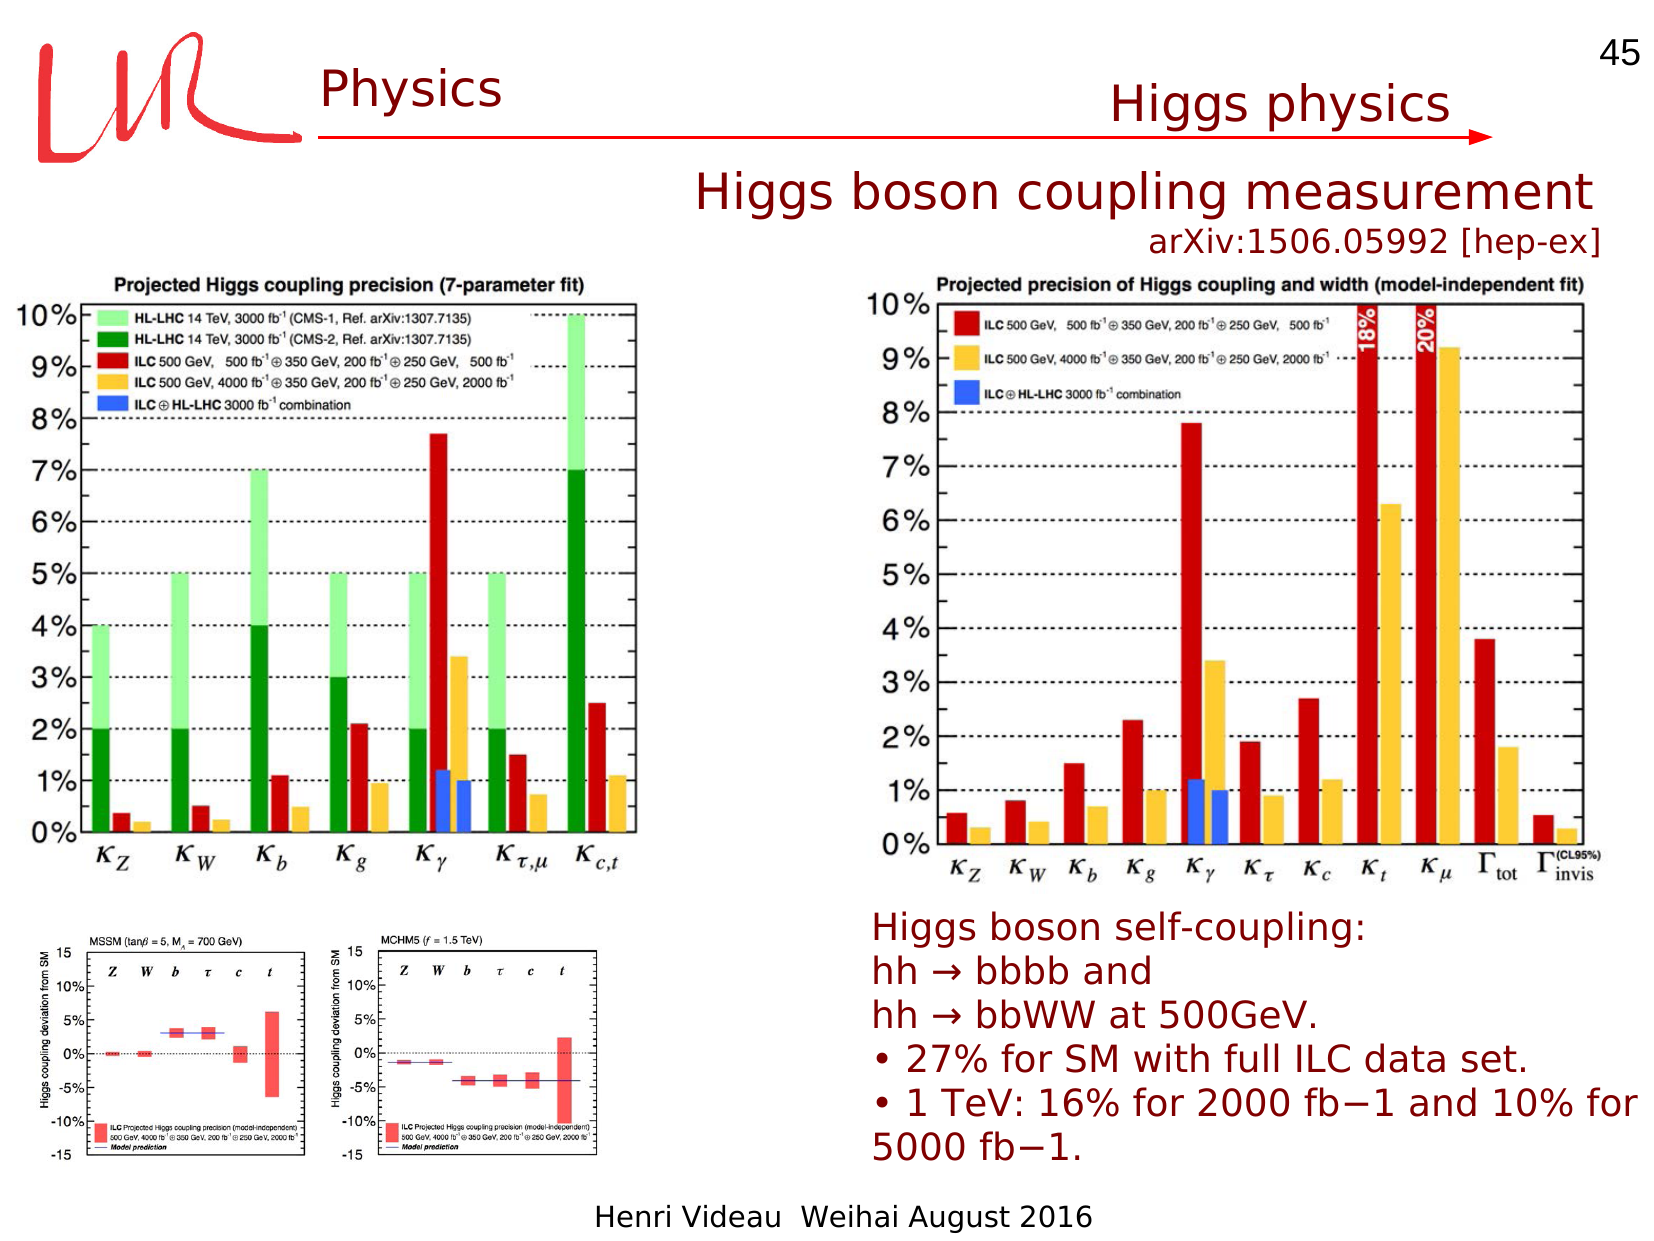

Higgs physics
Higgs boson coupling measurement
arXiv:1506.05992 [hep-ex]
Higgs boson self-coupling:
hh → bbbb and
hh → bbWW at 500GeV.
• 27% for SM with full ILC data set.
• 1 TeV: 16% for 2000 fb−1 and 10% for
5000 fb−1.